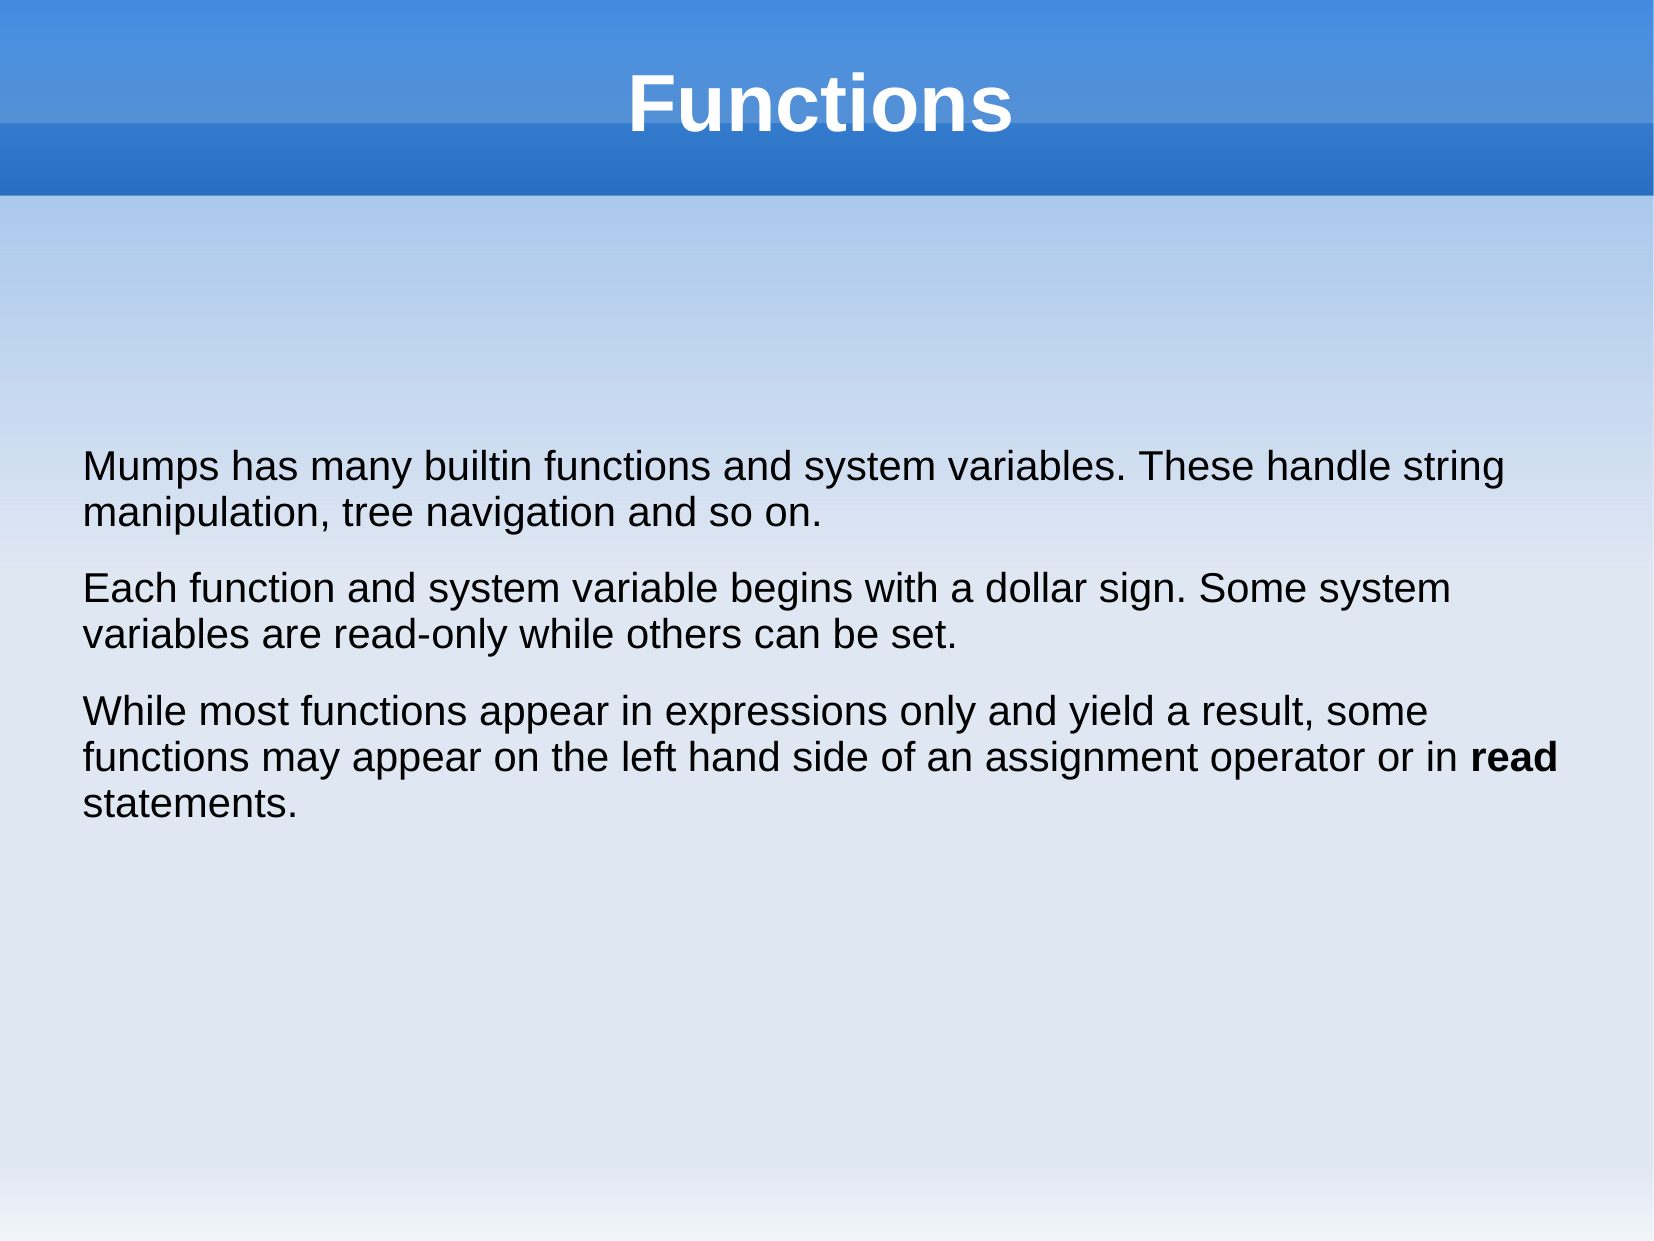

# Functions
Mumps has many builtin functions and system variables. These handle string manipulation, tree navigation and so on.
Each function and system variable begins with a dollar sign. Some system variables are read-only while others can be set.
While most functions appear in expressions only and yield a result, some functions may appear on the left hand side of an assignment operator or in read statements.